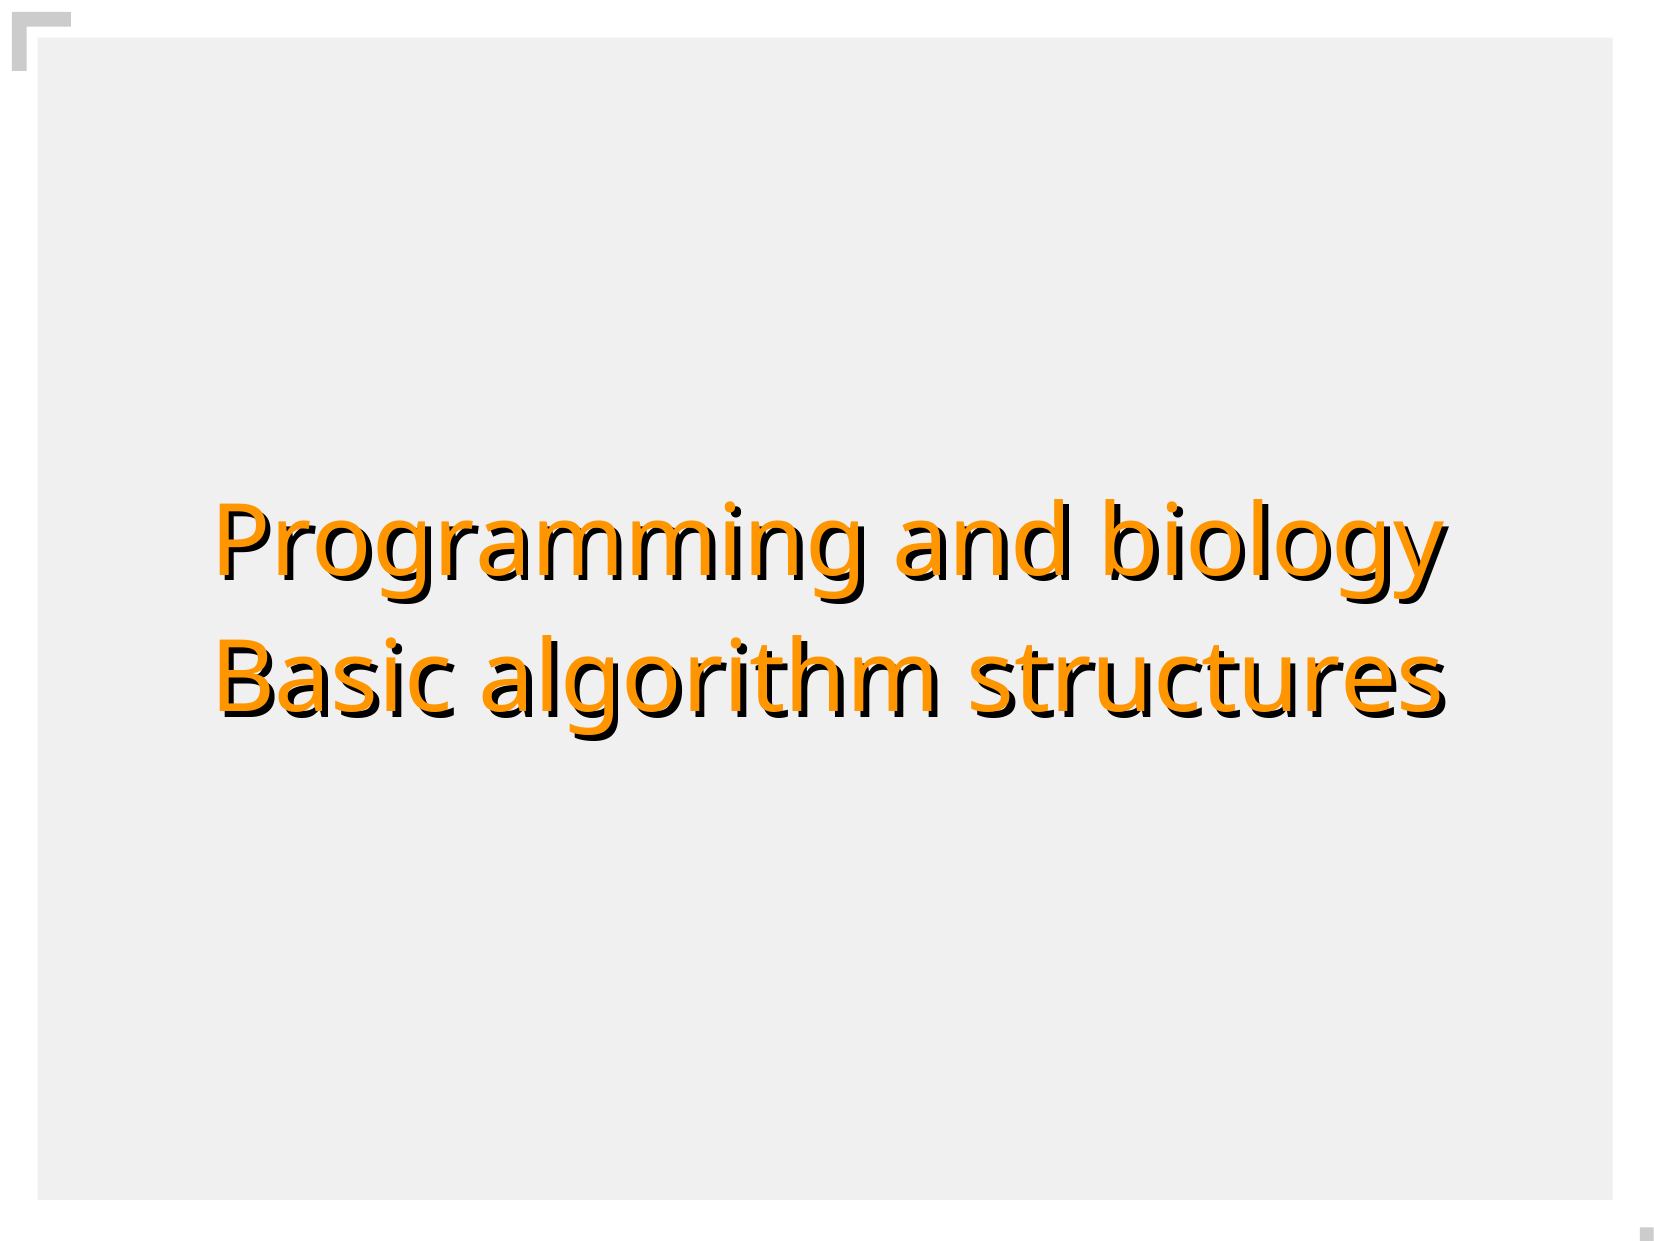

# Programming and biology Basic algorithm structures